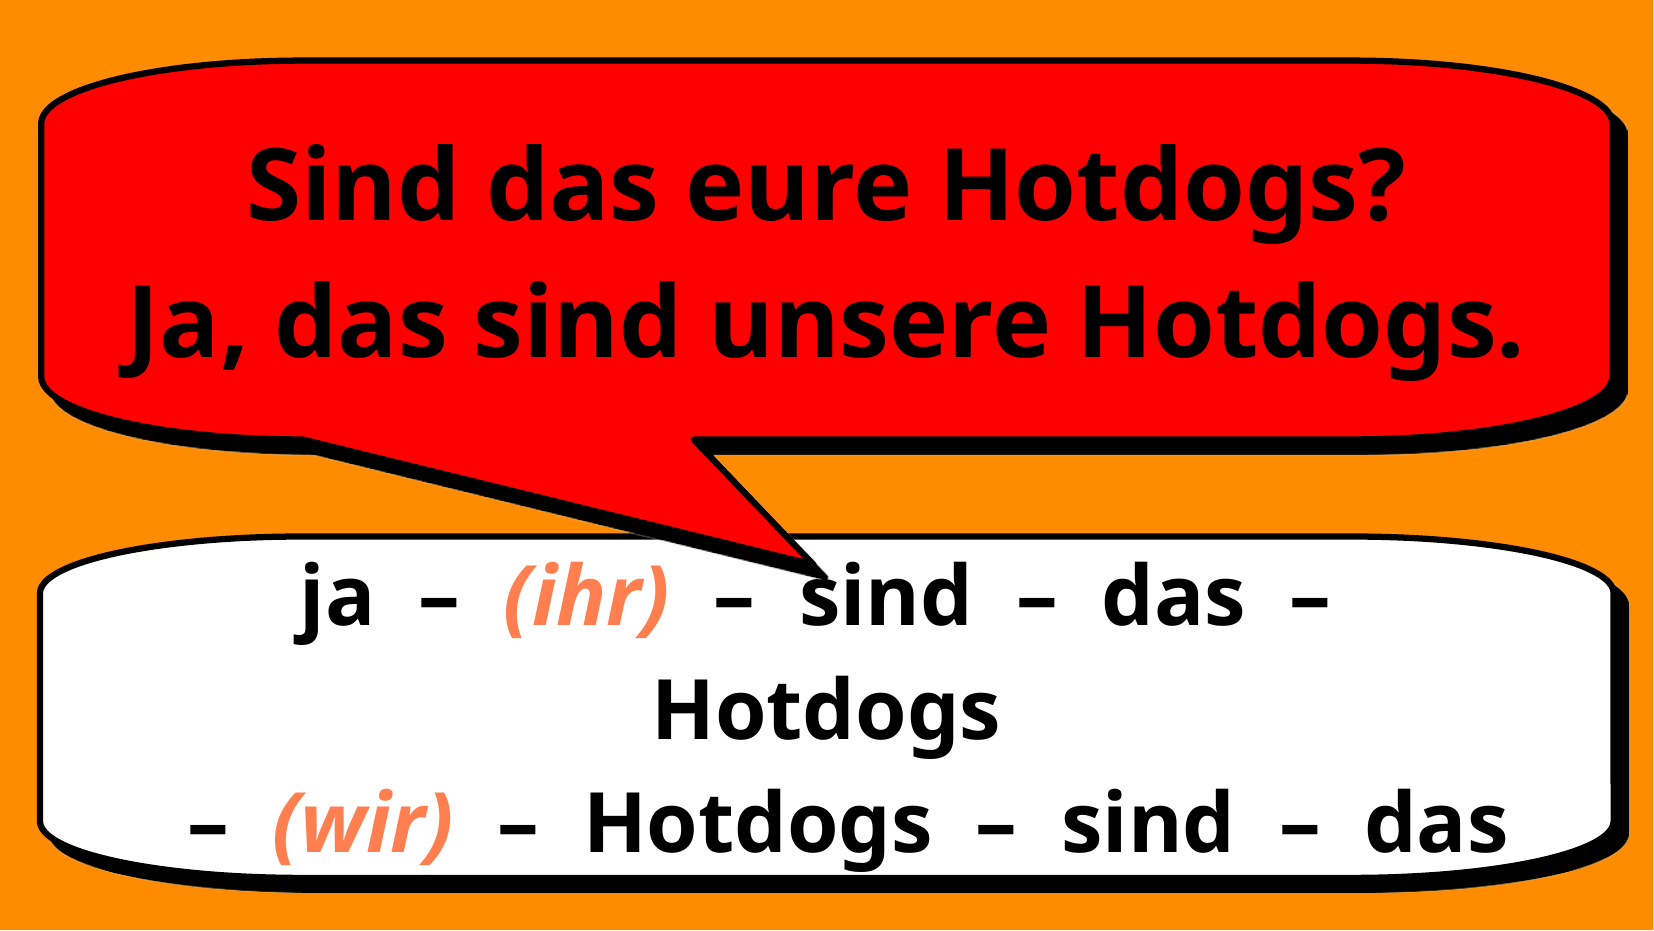

Sind das eure Hotdogs?
Ja, das sind unsere Hotdogs.
ja – (ihr) – sind – das – Hotdogs
 – (wir) – Hotdogs – sind – das